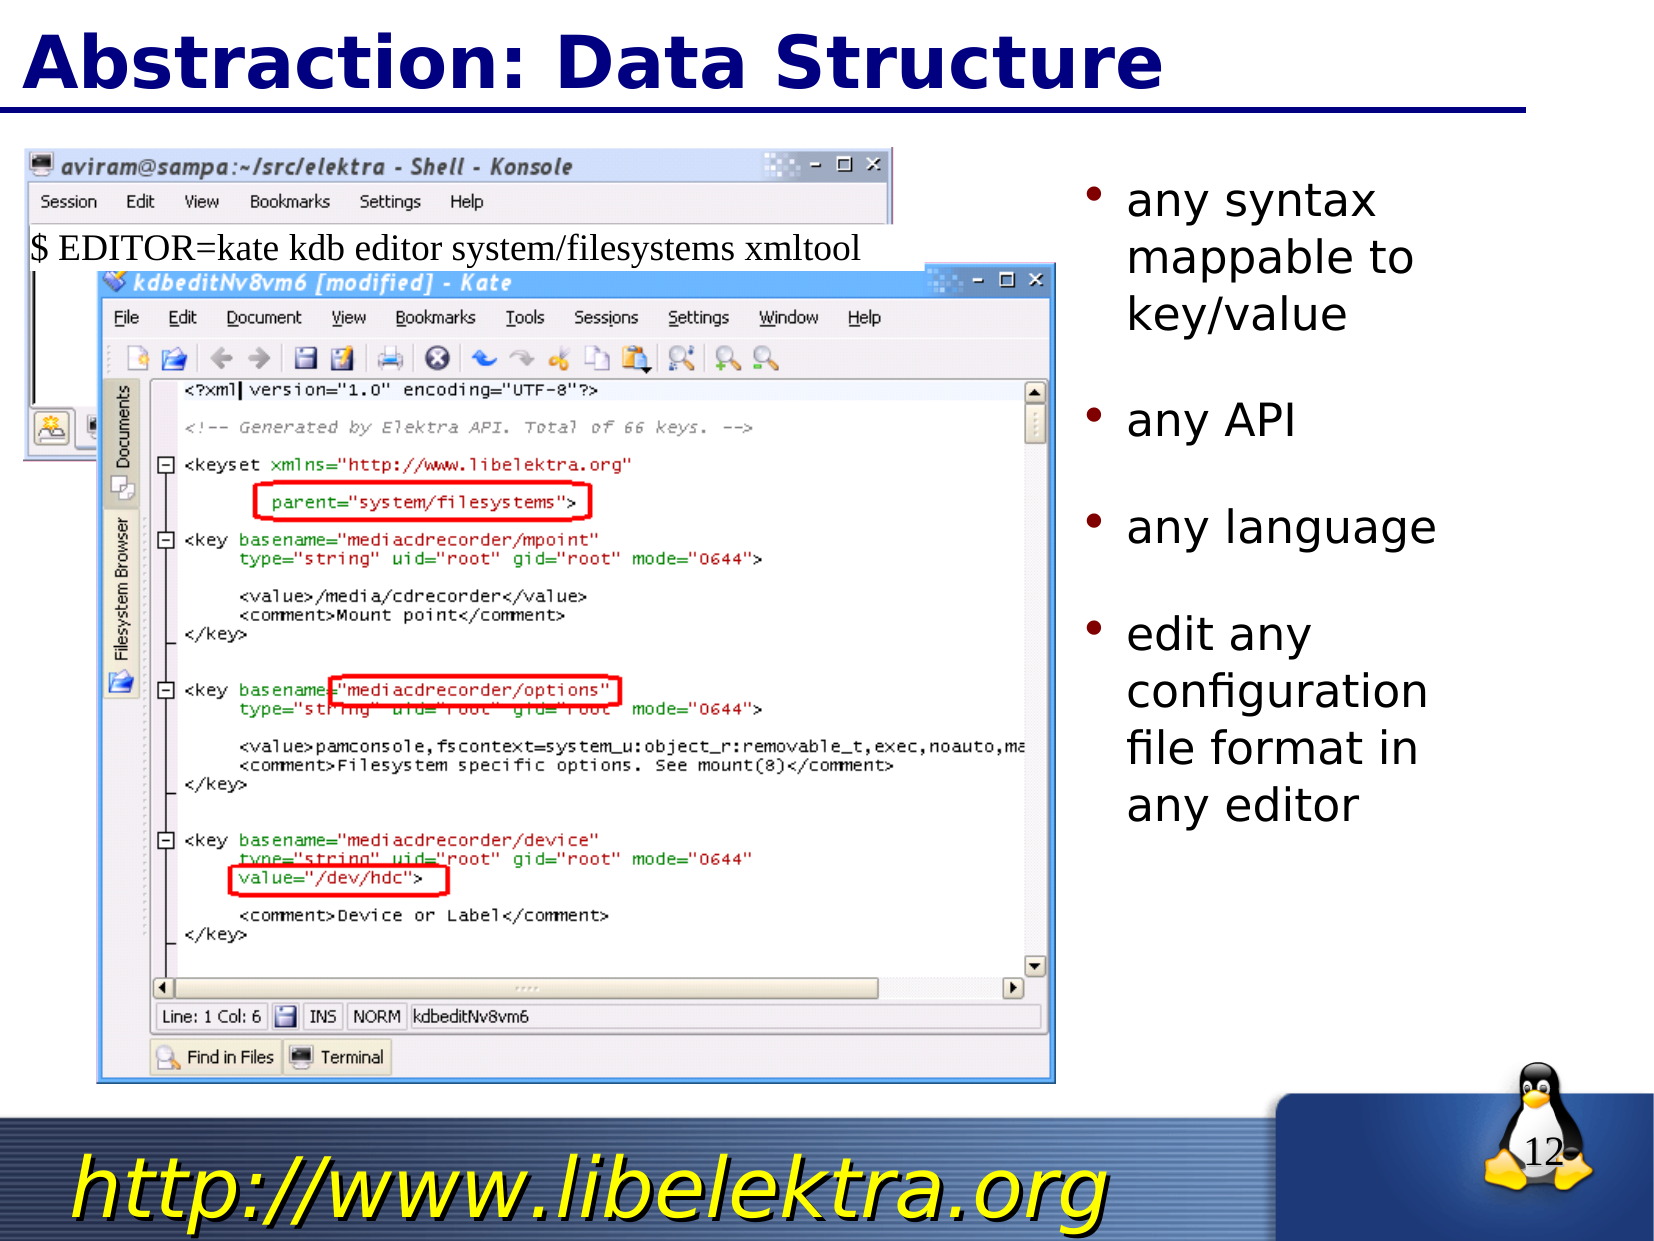

Abstraction: Data Structure
# any syntax mappable to key/value
any API
any language
edit any configuration file format in any editor
$ EDITOR=kate kdb editor system/filesystems xmltool